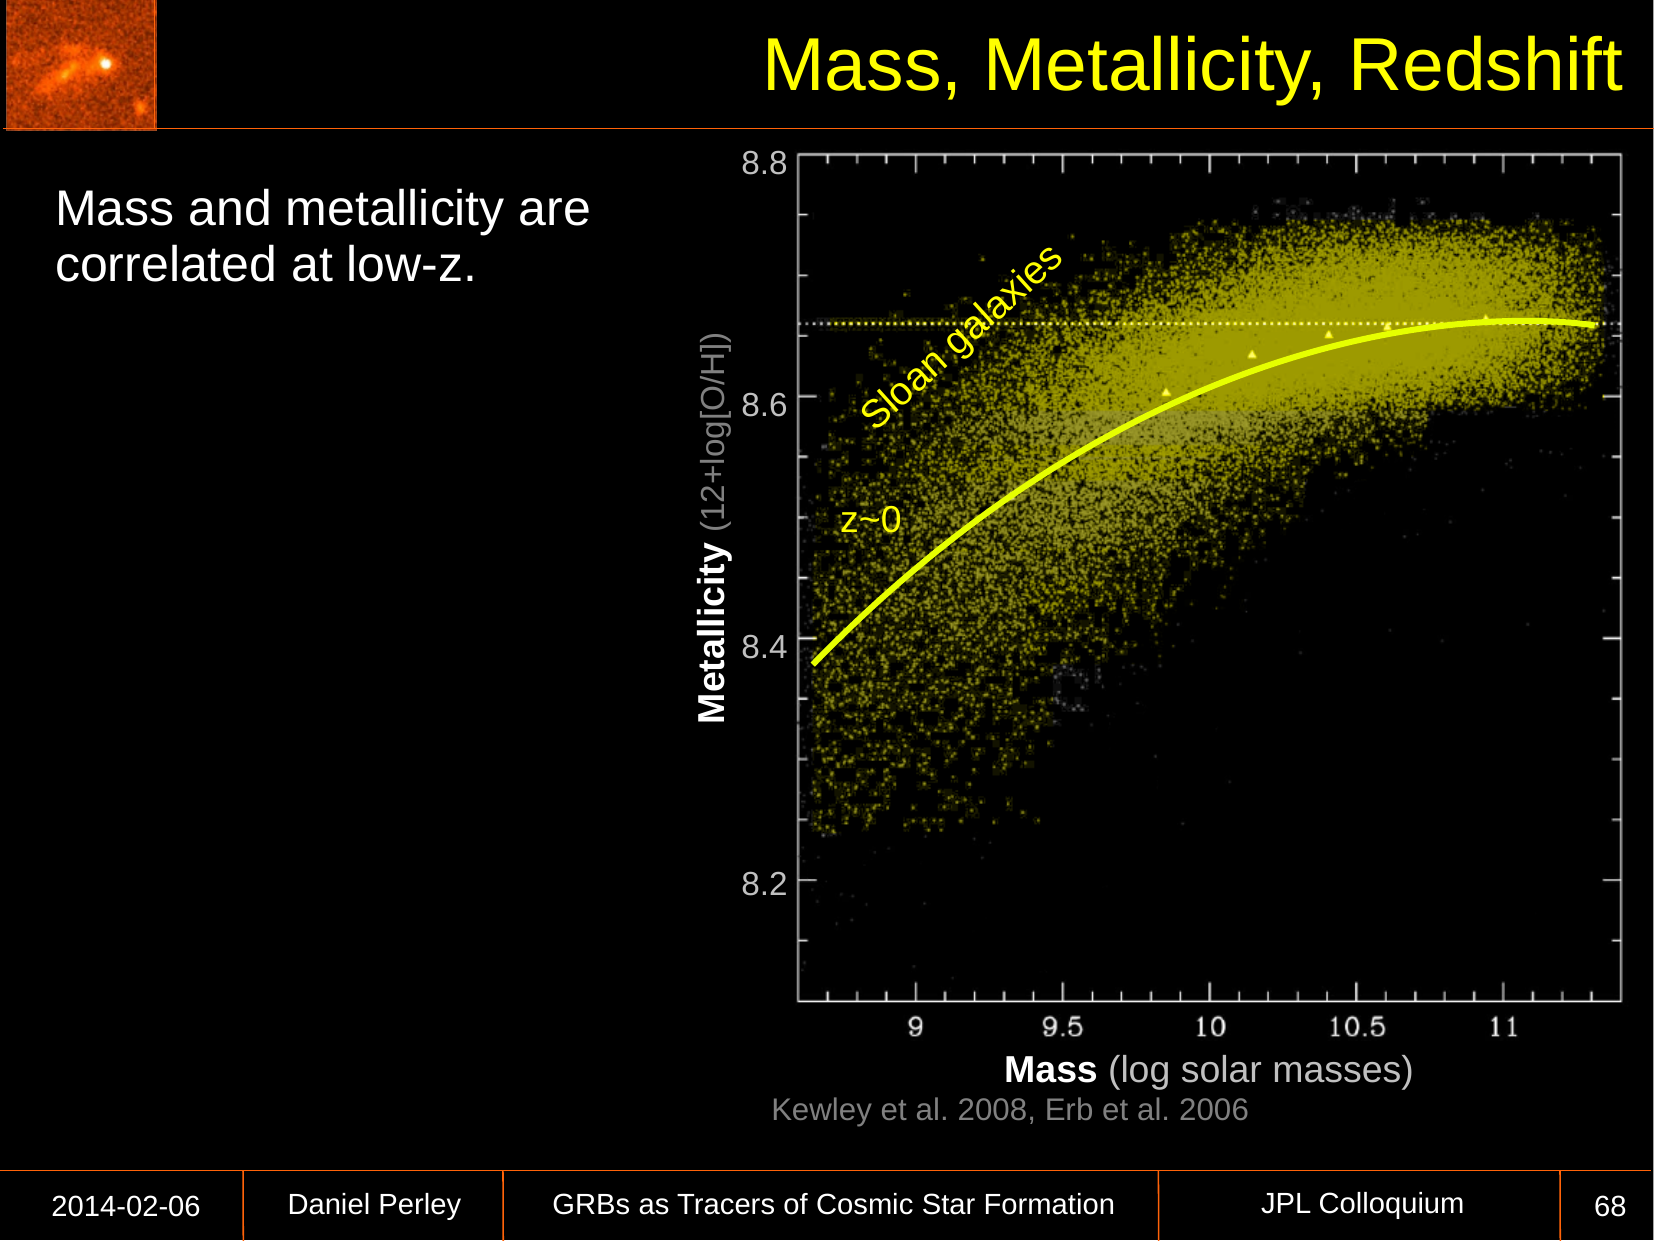

# Mass, Metallicity, Redshift
8.8
Mass and metallicity are correlated at low-z.
Sloan galaxies
8.6
z~0
Metallicity (12+log[O/H])
8.4
8.2
Mass (log solar masses)
Kewley et al. 2008, Erb et al. 2006
2014-02-06
68